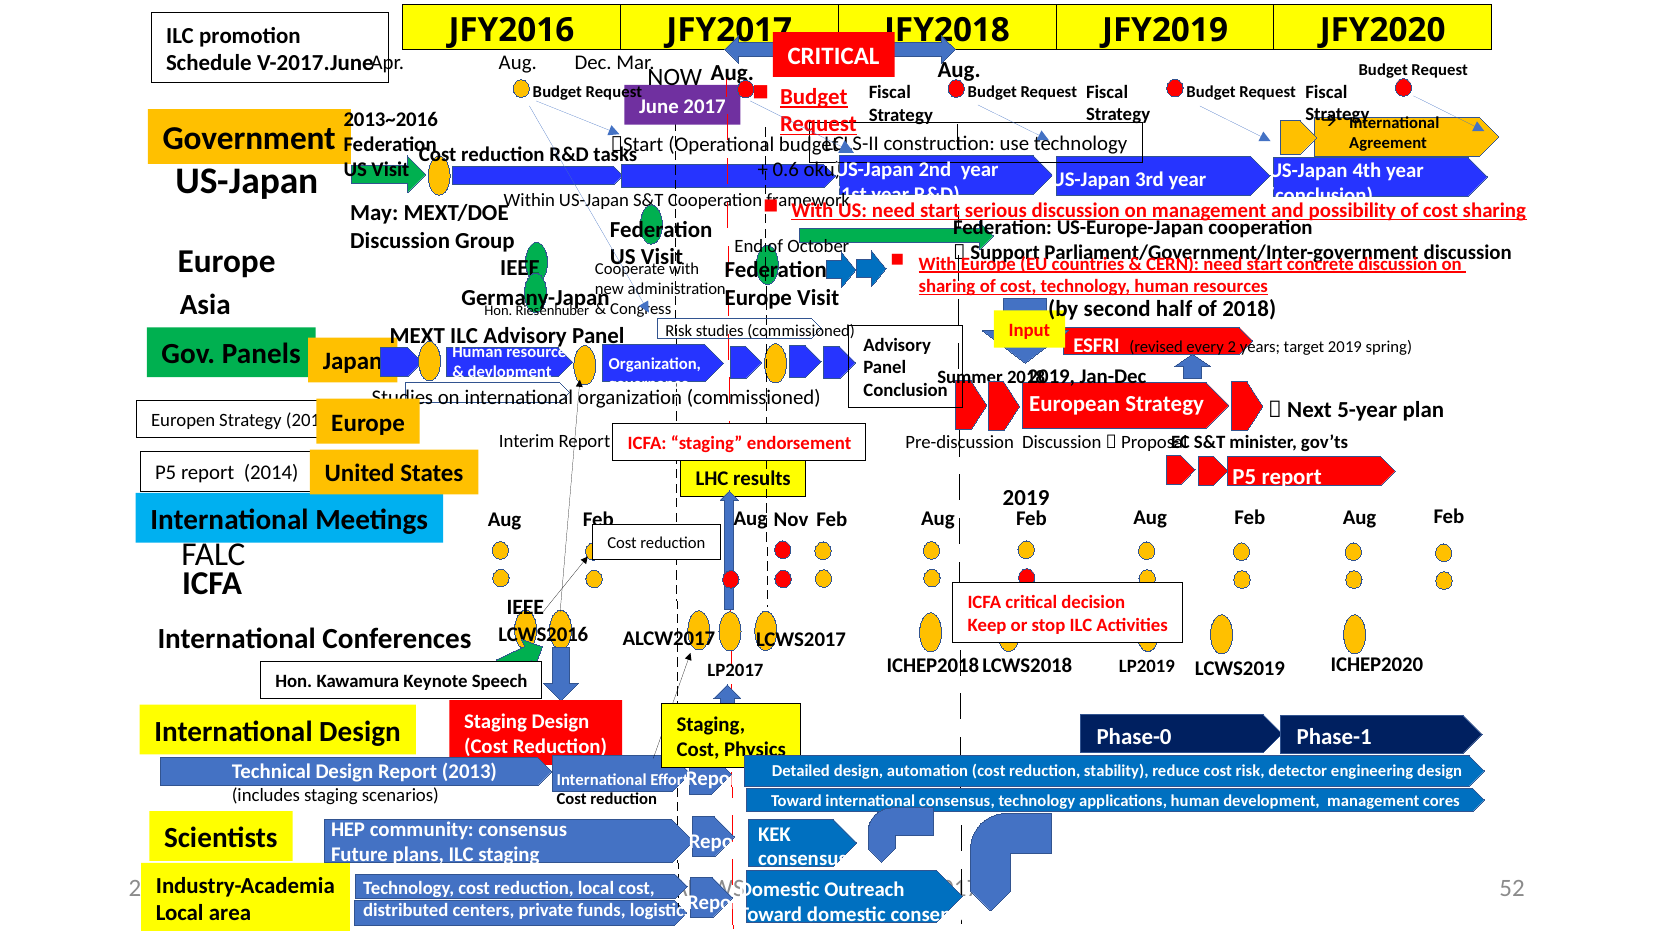

| JFY2016 | JFY2017 | JFY2018 | JFY2019 | JFY2020 |
| --- | --- | --- | --- | --- |
ILC promotion
Schedule V-2017.June
CRITICAL
Apr. Aug. Dec. Mar.
Aug.
Aug.
Budget Request
NOW
Fiscal
Strategy
Fiscal
Strategy
Fiscal
Strategy
Budget Request
Budget Request
Budget Request
Budget
Request
June 2017
2013~2016
Federation
US Visit
International
Agreement
Government
LCLS-II construction: use technology
Start (Operational budget
 + 0.6 oku)
Cost reduction R&D tasks
US-Japan
US-Japan 2nd year
(1st year R&D)
US-Japan 4th year
(conclusion)
US-Japan 3rd year
Within US-Japan S&T Cooperation framework
With US: need start serious discussion on management and possibility of cost sharing
May: MEXT/DOE
Discussion Group
Federation: US-Europe-Japan cooperation
 Support Parliament/Government/Inter-government discussion
Federation
US Visit
End of October
Europe
With Europe (EU countries & CERN): need start concrete discussion on
sharing of cost, technology, human resources
IEEE
Federation
Europe Visit
Cooperate with
new administration
& Congress
Germany-Japan
Asia
(by second half of 2018)
Hon. Riesenhuber
Input
Risk studies (commissioned)
MEXT ILC Advisory Panel
ESFRI (revised every 2 years; target 2019 spring)
Advisory
Panel
Conclusion
Gov. Panels
Human resources
& devlopment
Japan
Organization,
governance
2019, Jan-Dec
Summer 2018
Studies on international organization (commissioned)
European Strategy
 Next 5-year plan
Europe
Europen Strategy (2013)
Interim Report
EC S&T minister, gov’ts
Discussion  Proposal
Pre-discussion
ICFA: “staging” endorsement
United States
P5 report (2014)
P5 report
LHC results
2019
International Meetings
Feb
Feb
Aug
Aug
Feb
Aug
Aug
Feb
Feb
Aug
Nov
Cost reduction
FALC
ICFA
ICFA critical decision
Keep or stop ILC Activities
IEEE
International Conferences
LCWS2016
ALCW2017
LCWS2017
ICHEP2020
ICHEP2018
LCWS2018
LP2019
LCWS2019
LP2017
Hon. Kawamura Keynote Speech
Staging Design
(Cost Reduction)
Staging,
Cost, Physics
International Design
Phase-0
Phase-1
Technical Design Report (2013)
(includes staging scenarios)
Detailed design, automation (cost reduction, stability), reduce cost risk, detector engineering design
Report
International Effort
Cost reduction
Toward international consensus, technology applications, human development, management cores
HEP community: consensus
Future plans, ILC staging
Scientists
KEK
consensus
Report
et si l'ILC est décidé | Congrès LLR | Guidel, Morbihan
52
Industry-Academia
Local area
Domestic Outreach
Toward domestic consensus
Technology, cost reduction, local cost,
distributed centers, private funds, logistics
Report